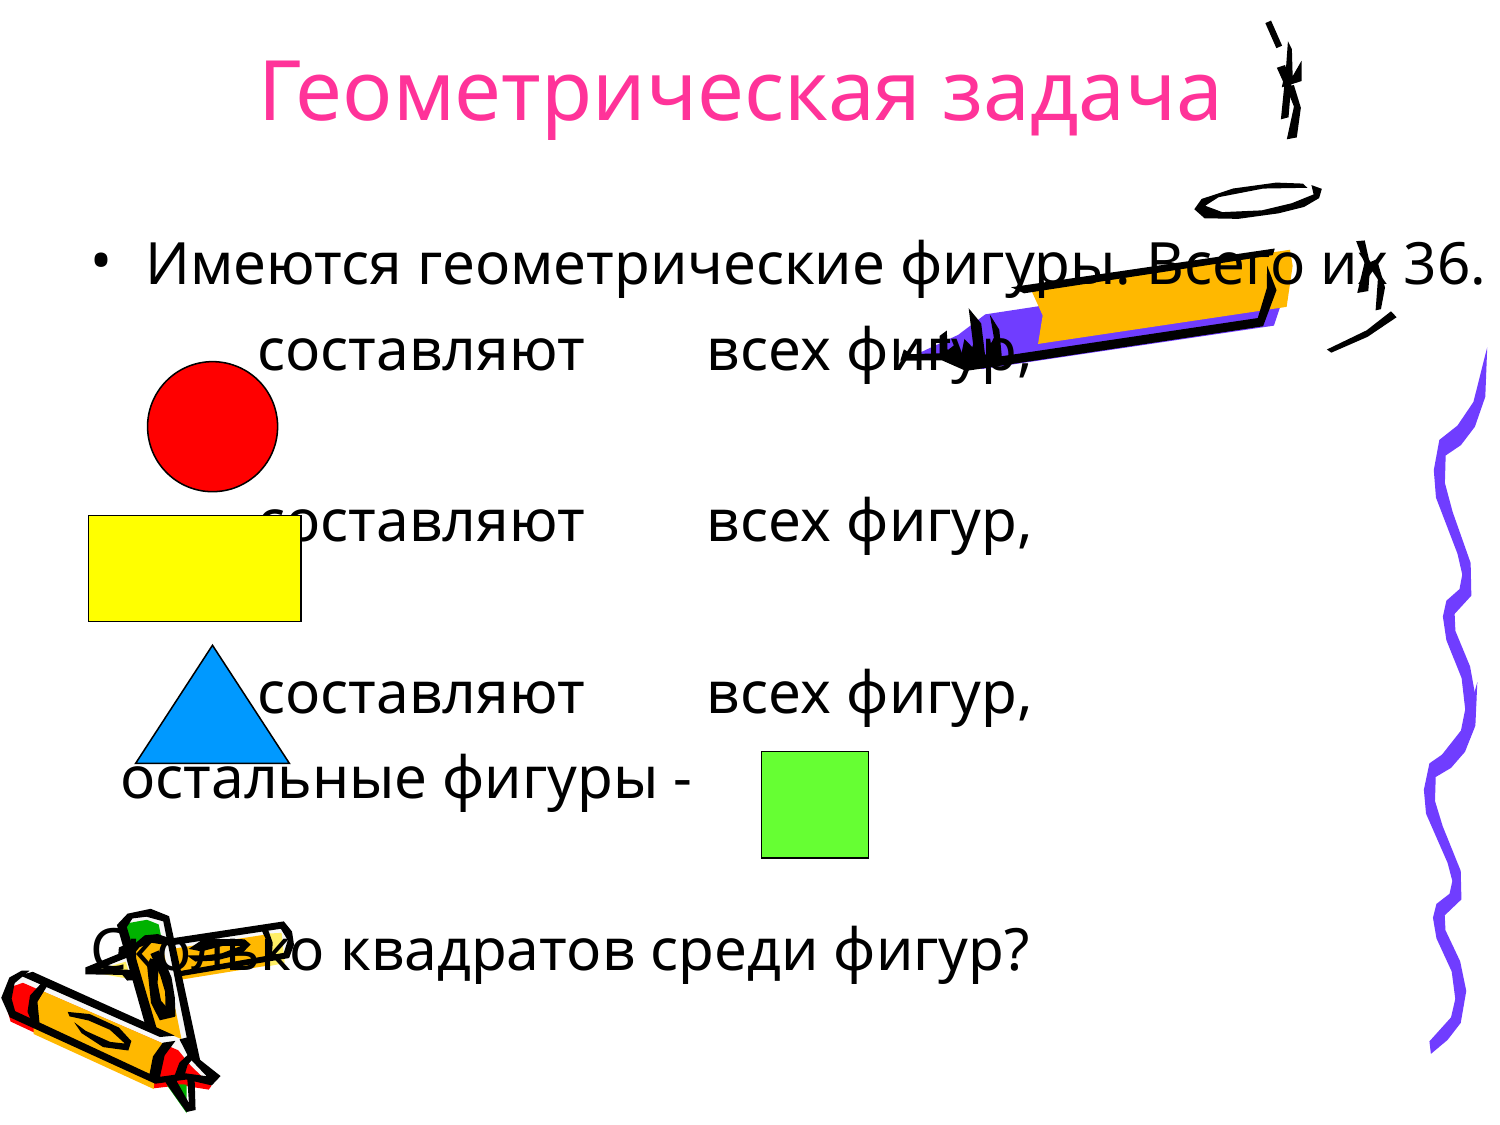

Геометрическая задача
Имеются геометрические фигуры. Всего их 36.
 составляют всех фигур,
 составляют всех фигур,
 составляют всех фигур,
 остальные фигуры - .
Сколько квадратов среди фигур?